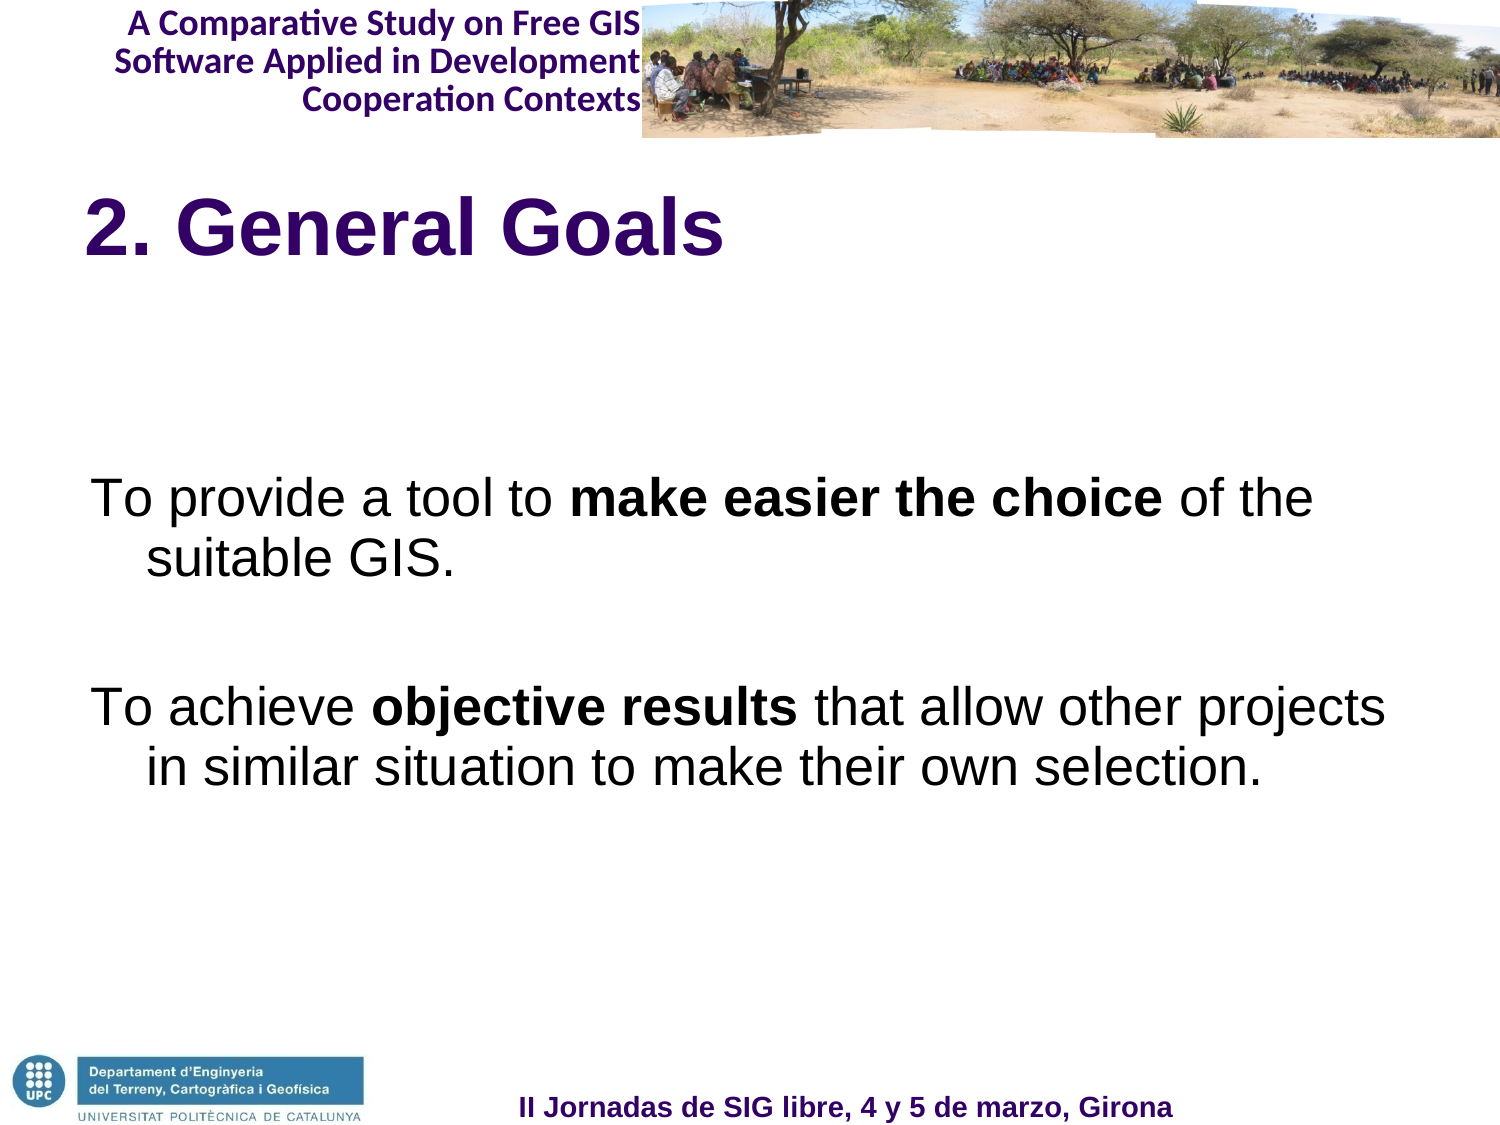

# 2. General Goals
To provide a tool to make easier the choice of the suitable GIS.
To achieve objective results that allow other projects in similar situation to make their own selection.
II Jornadas de SIG libre, 4 y 5 de marzo, Girona